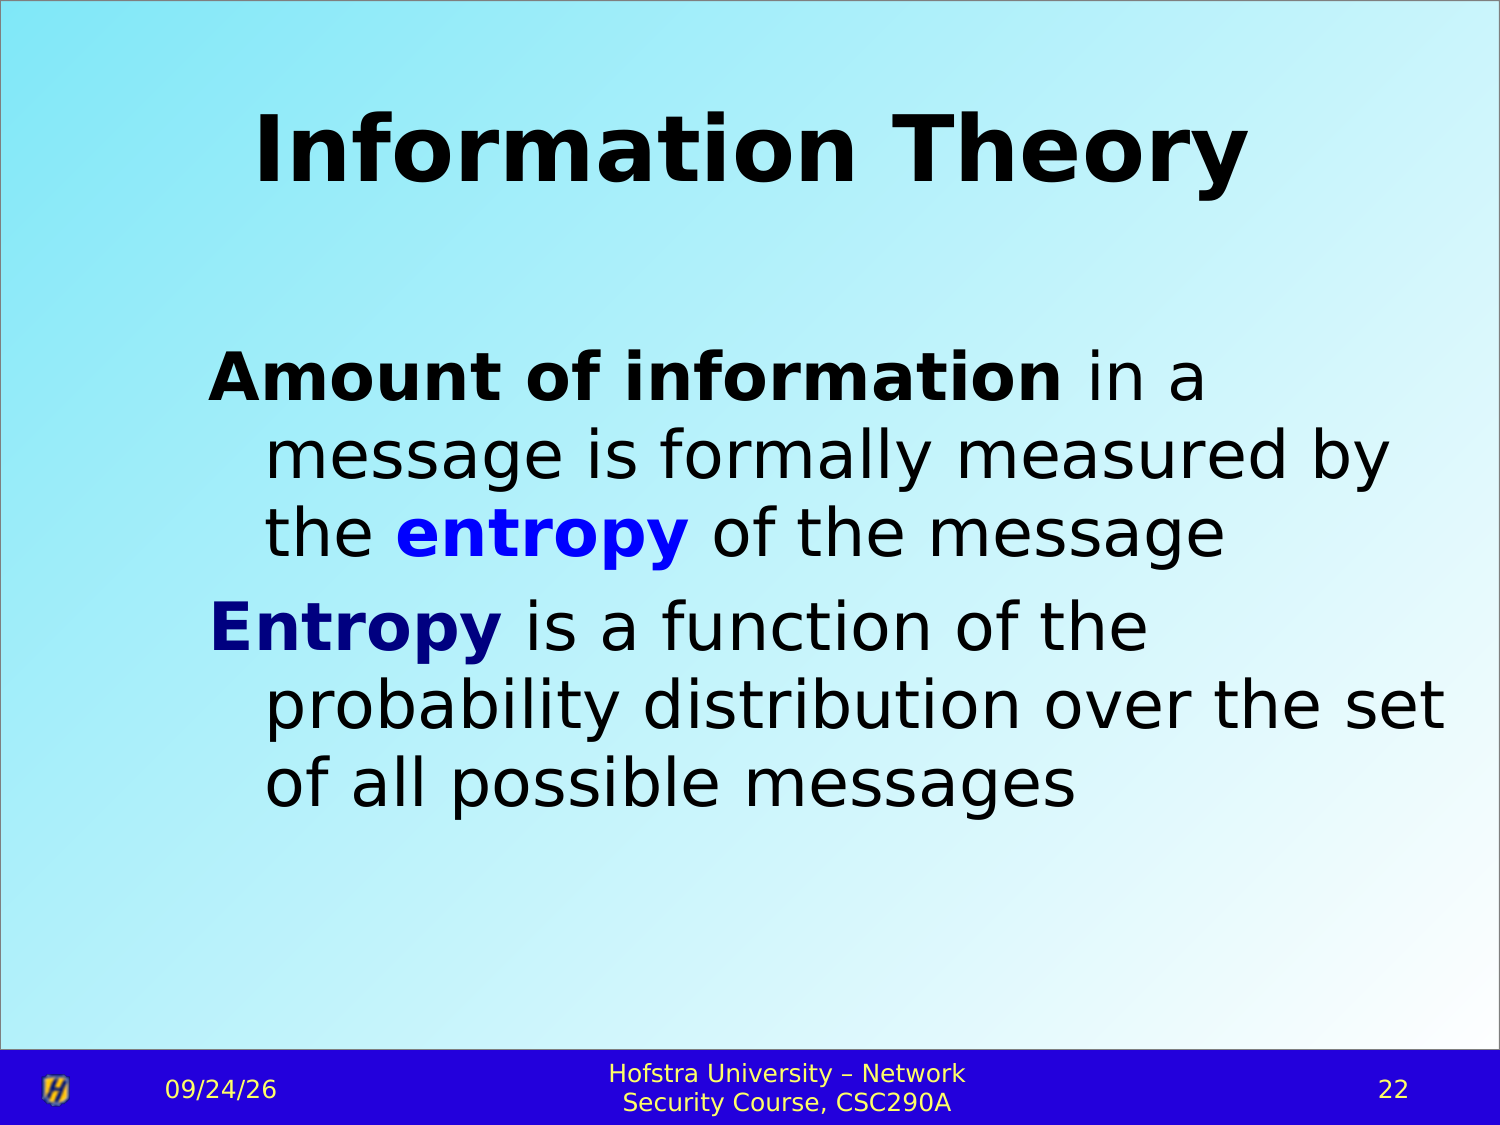

# Information Theory
Amount of information in a message is formally measured by the entropy of the message
Entropy is a function of the probability distribution over the set of all possible messages
22